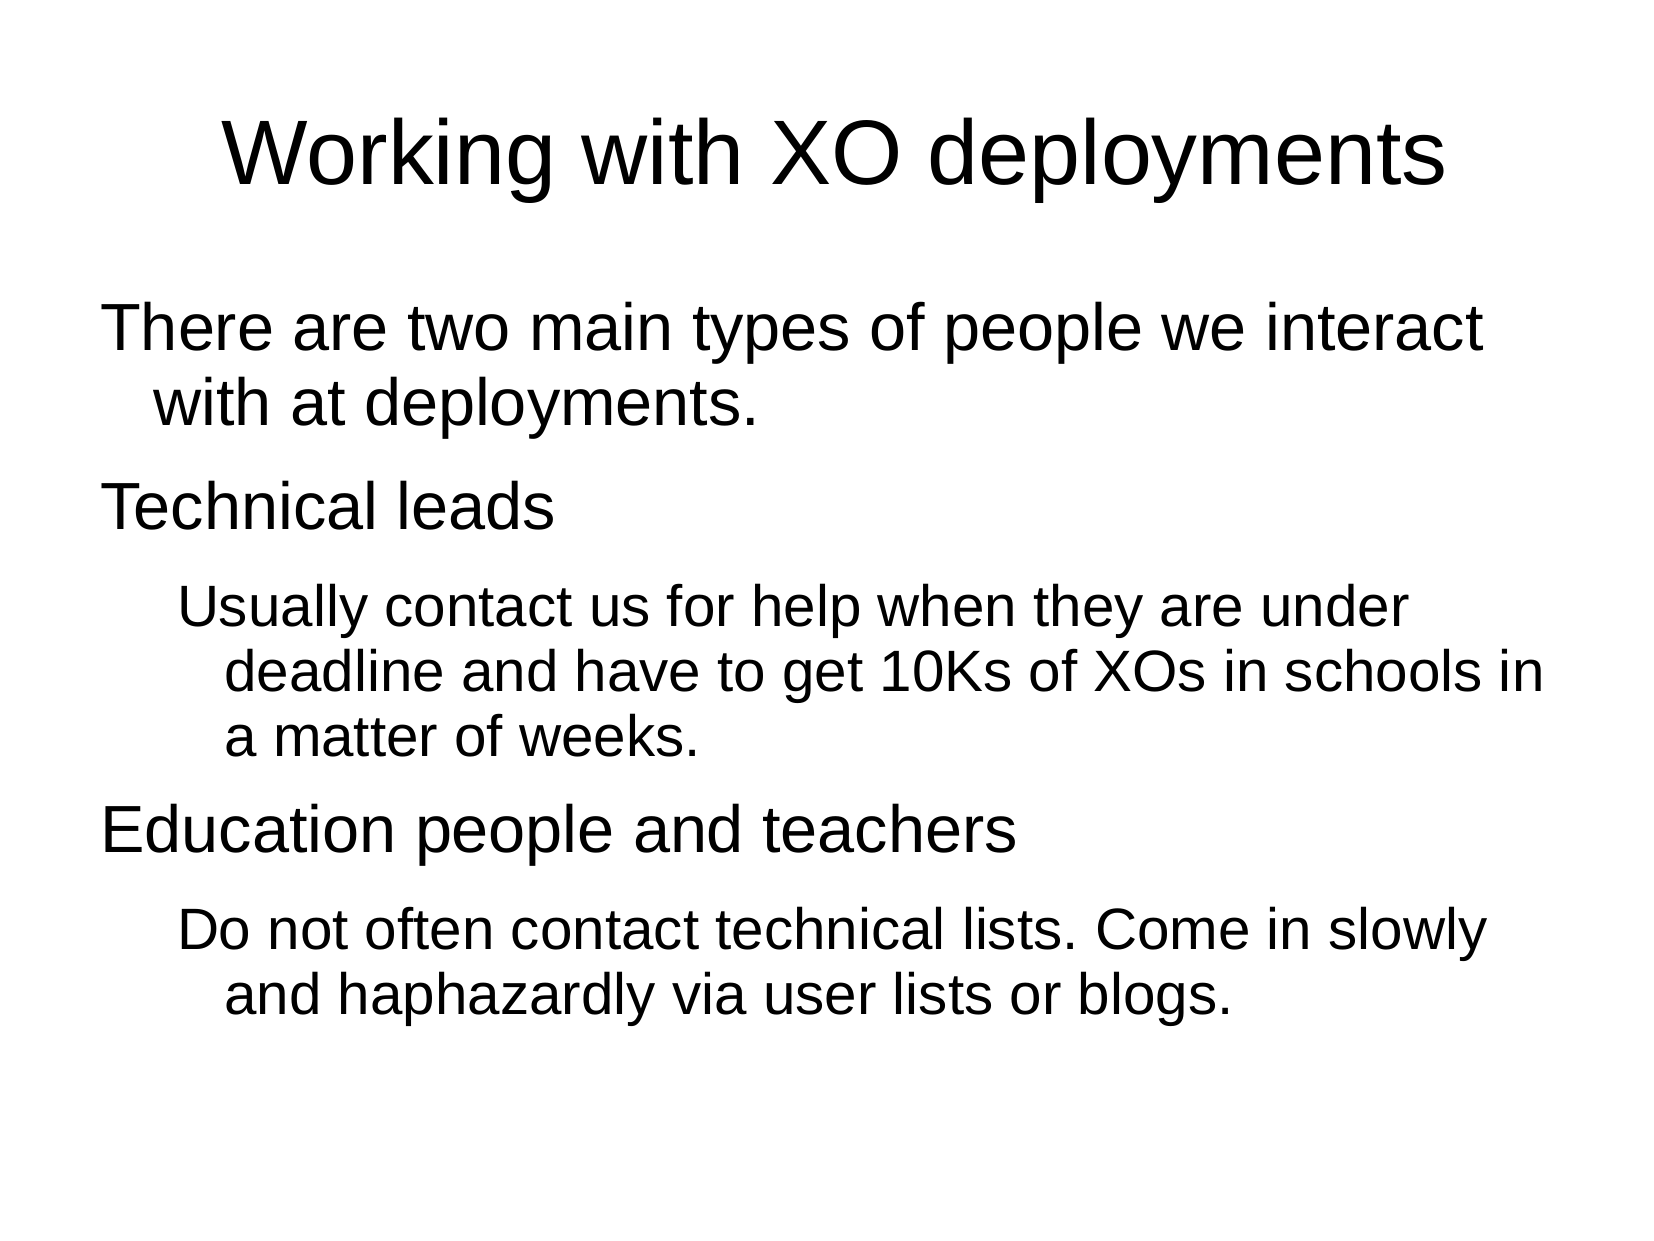

# Working with XO deployments
There are two main types of people we interact with at deployments.
Technical leads
Usually contact us for help when they are under deadline and have to get 10Ks of XOs in schools in a matter of weeks.
Education people and teachers
Do not often contact technical lists. Come in slowly and haphazardly via user lists or blogs.